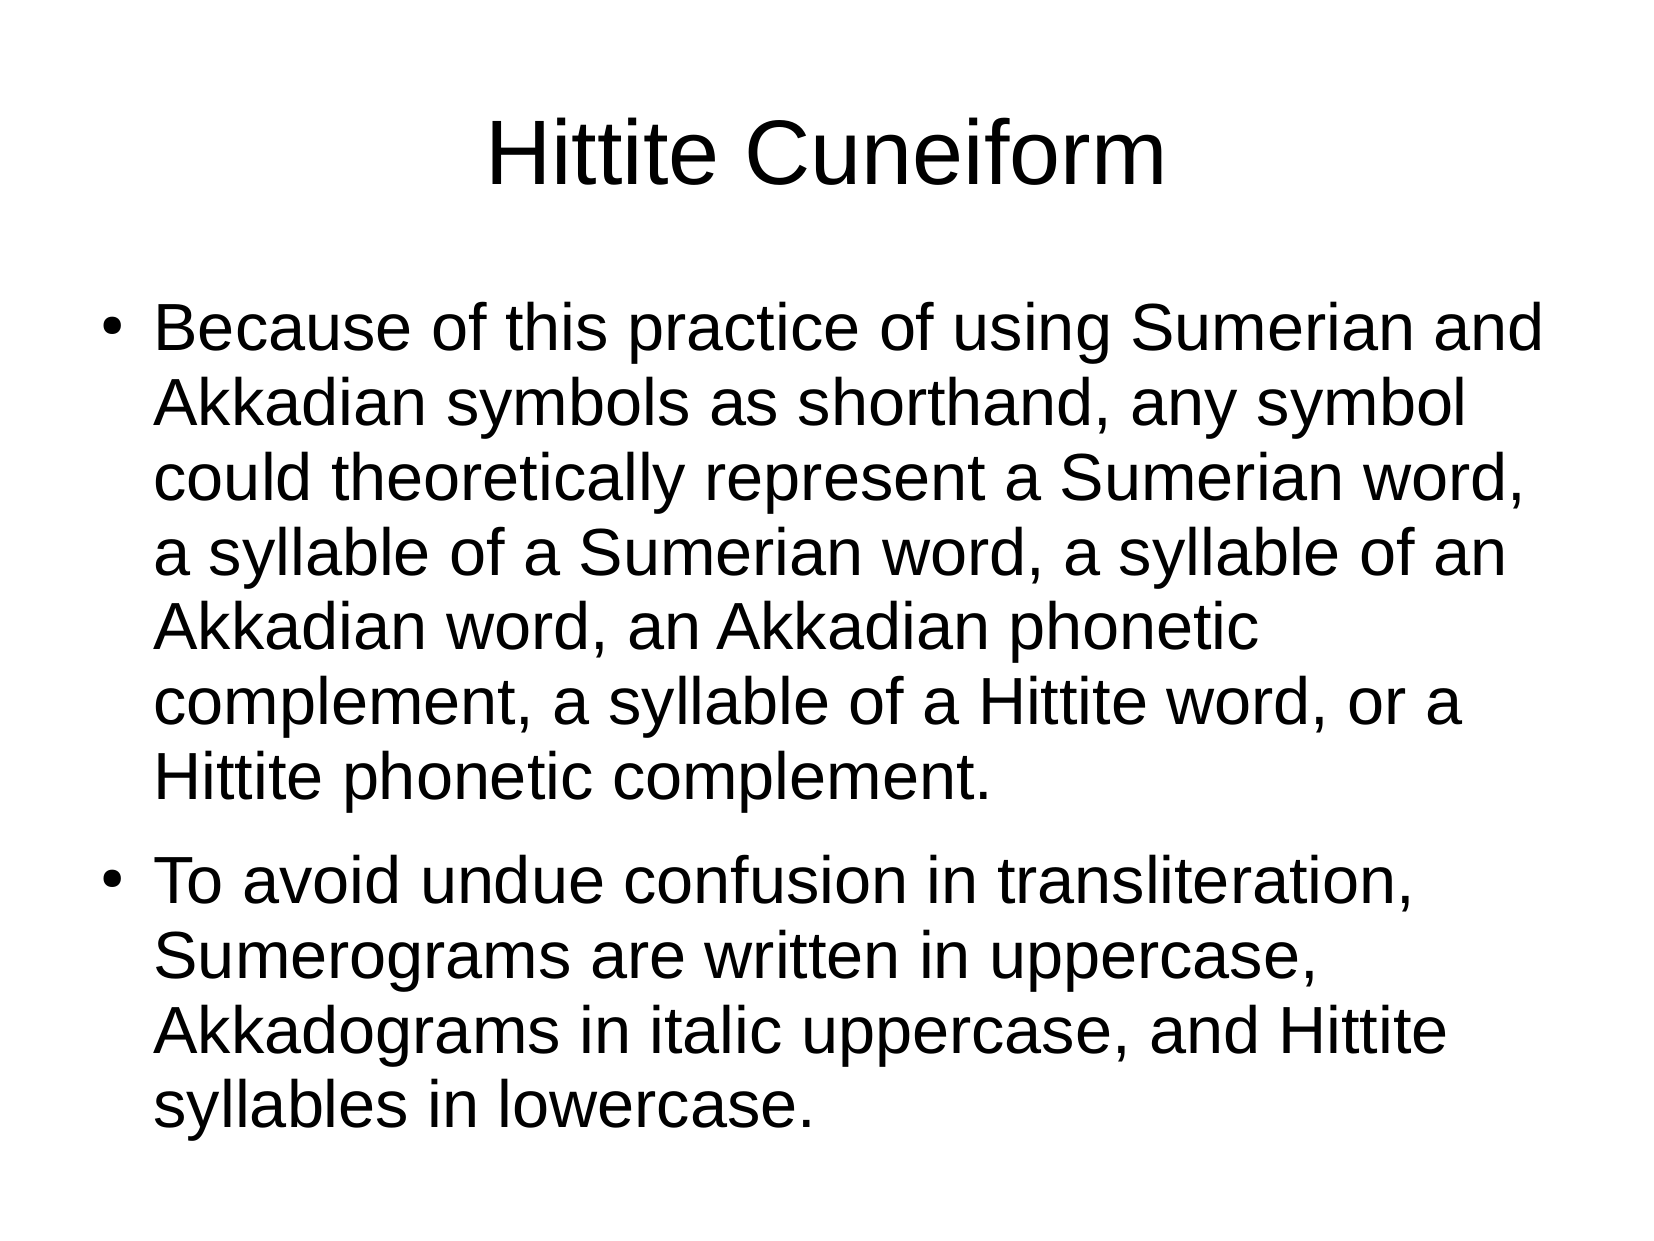

# Hittite Cuneiform
Because of this practice of using Sumerian and Akkadian symbols as shorthand, any symbol could theoretically represent a Sumerian word, a syllable of a Sumerian word, a syllable of an Akkadian word, an Akkadian phonetic complement, a syllable of a Hittite word, or a Hittite phonetic complement.
To avoid undue confusion in transliteration, Sumerograms are written in uppercase, Akkadograms in italic uppercase, and Hittite syllables in lowercase.